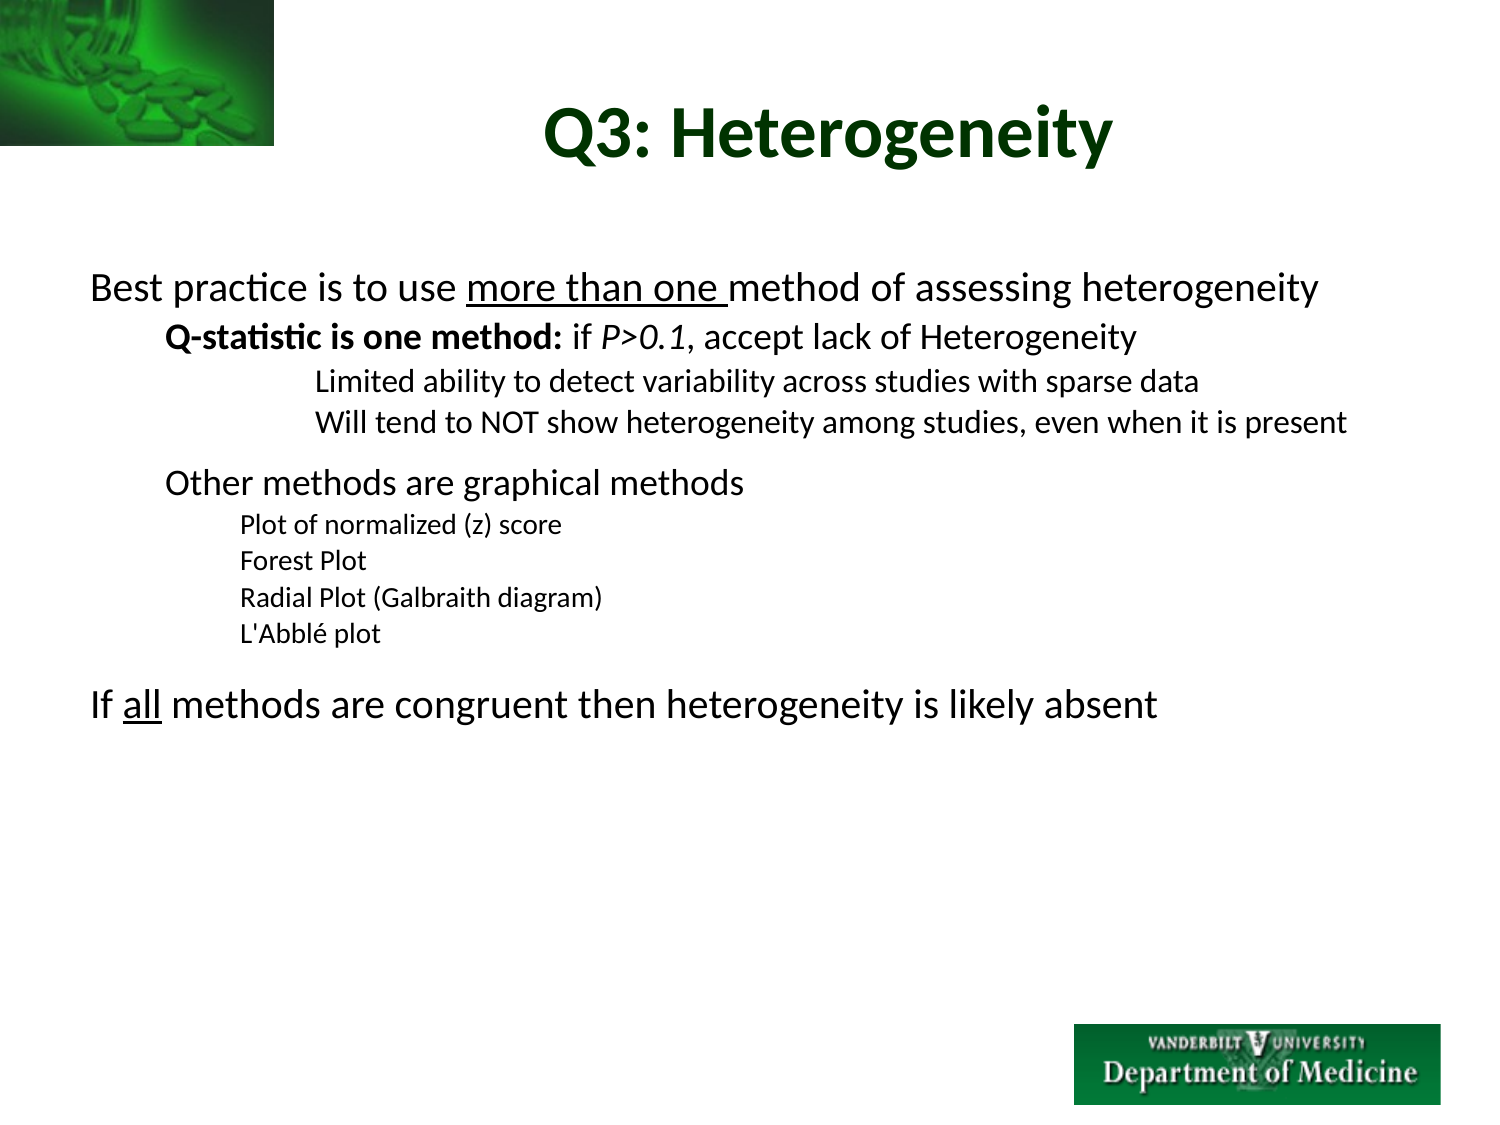

Q3: Heterogeneity
# Best practice is to use more than one method of assessing heterogeneity
Q-statistic is one method: if P>0.1, accept lack of Heterogeneity
Limited ability to detect variability across studies with sparse data
Will tend to NOT show heterogeneity among studies, even when it is present
Other methods are graphical methods
Plot of normalized (z) score
Forest Plot
Radial Plot (Galbraith diagram)
L'Abblé plot
If all methods are congruent then heterogeneity is likely absent